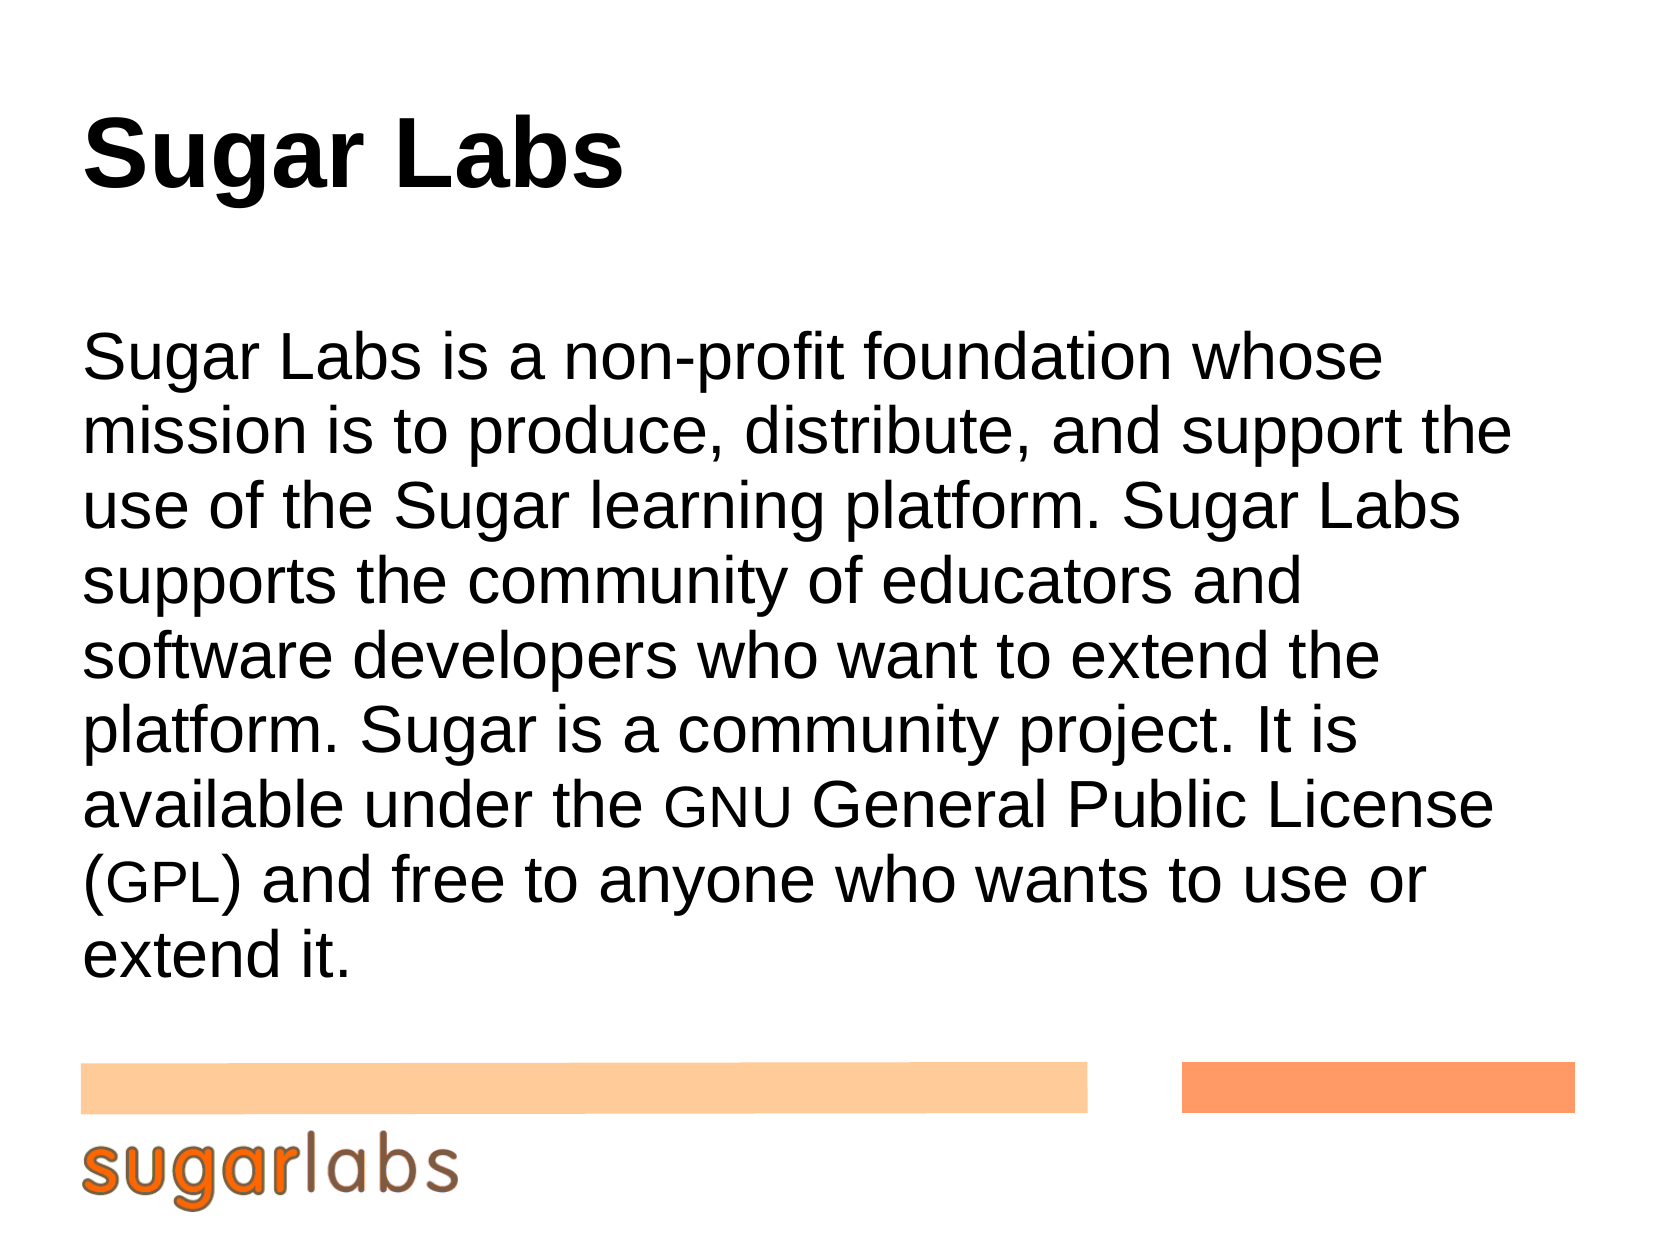

# Sugar Labs
Sugar Labs is a non-profit foundation whose mission is to produce, distribute, and support the use of the Sugar learning platform. Sugar Labs supports the community of educators and software developers who want to extend the platform. Sugar is a community project. It is available under the GNU General Public License (GPL) and free to anyone who wants to use or extend it.